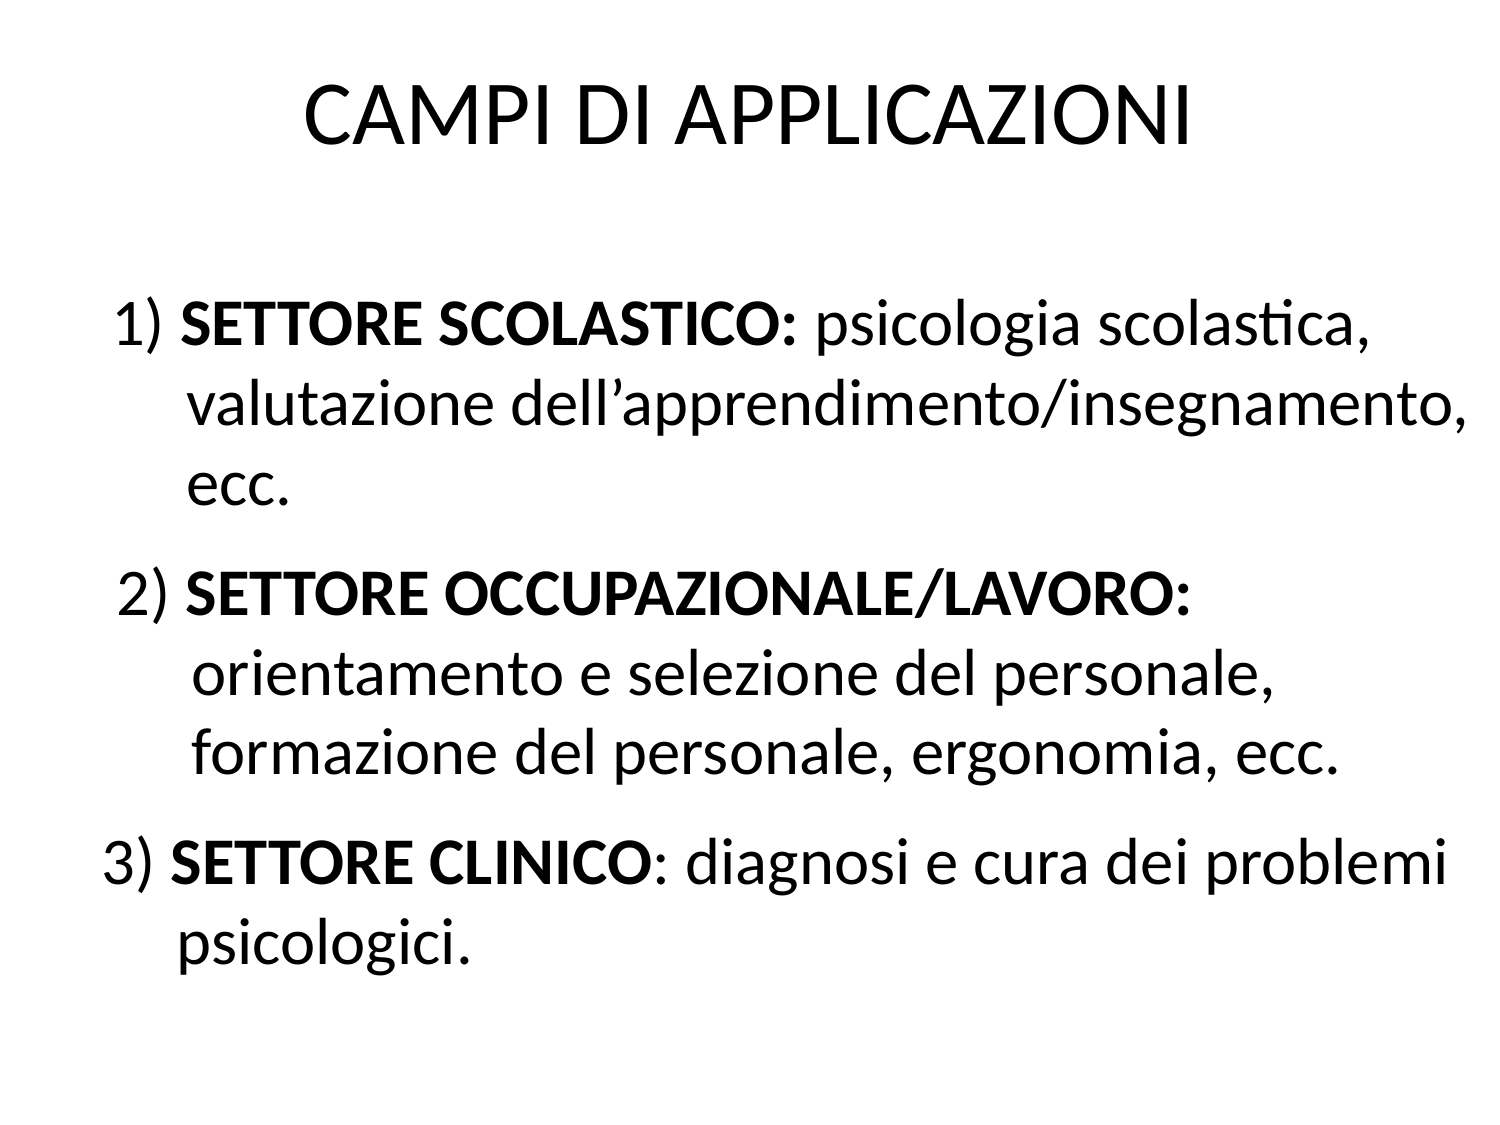

# CAMPI DI APPLICAZIONI
1) SETTORE SCOLASTICO: psicologia scolastica, valutazione dell’apprendimento/insegnamento, ecc.
 2) SETTORE OCCUPAZIONALE/LAVORO: orientamento e selezione del personale, formazione del personale, ergonomia, ecc.
 3) SETTORE CLINICO: diagnosi e cura dei problemi psicologici.